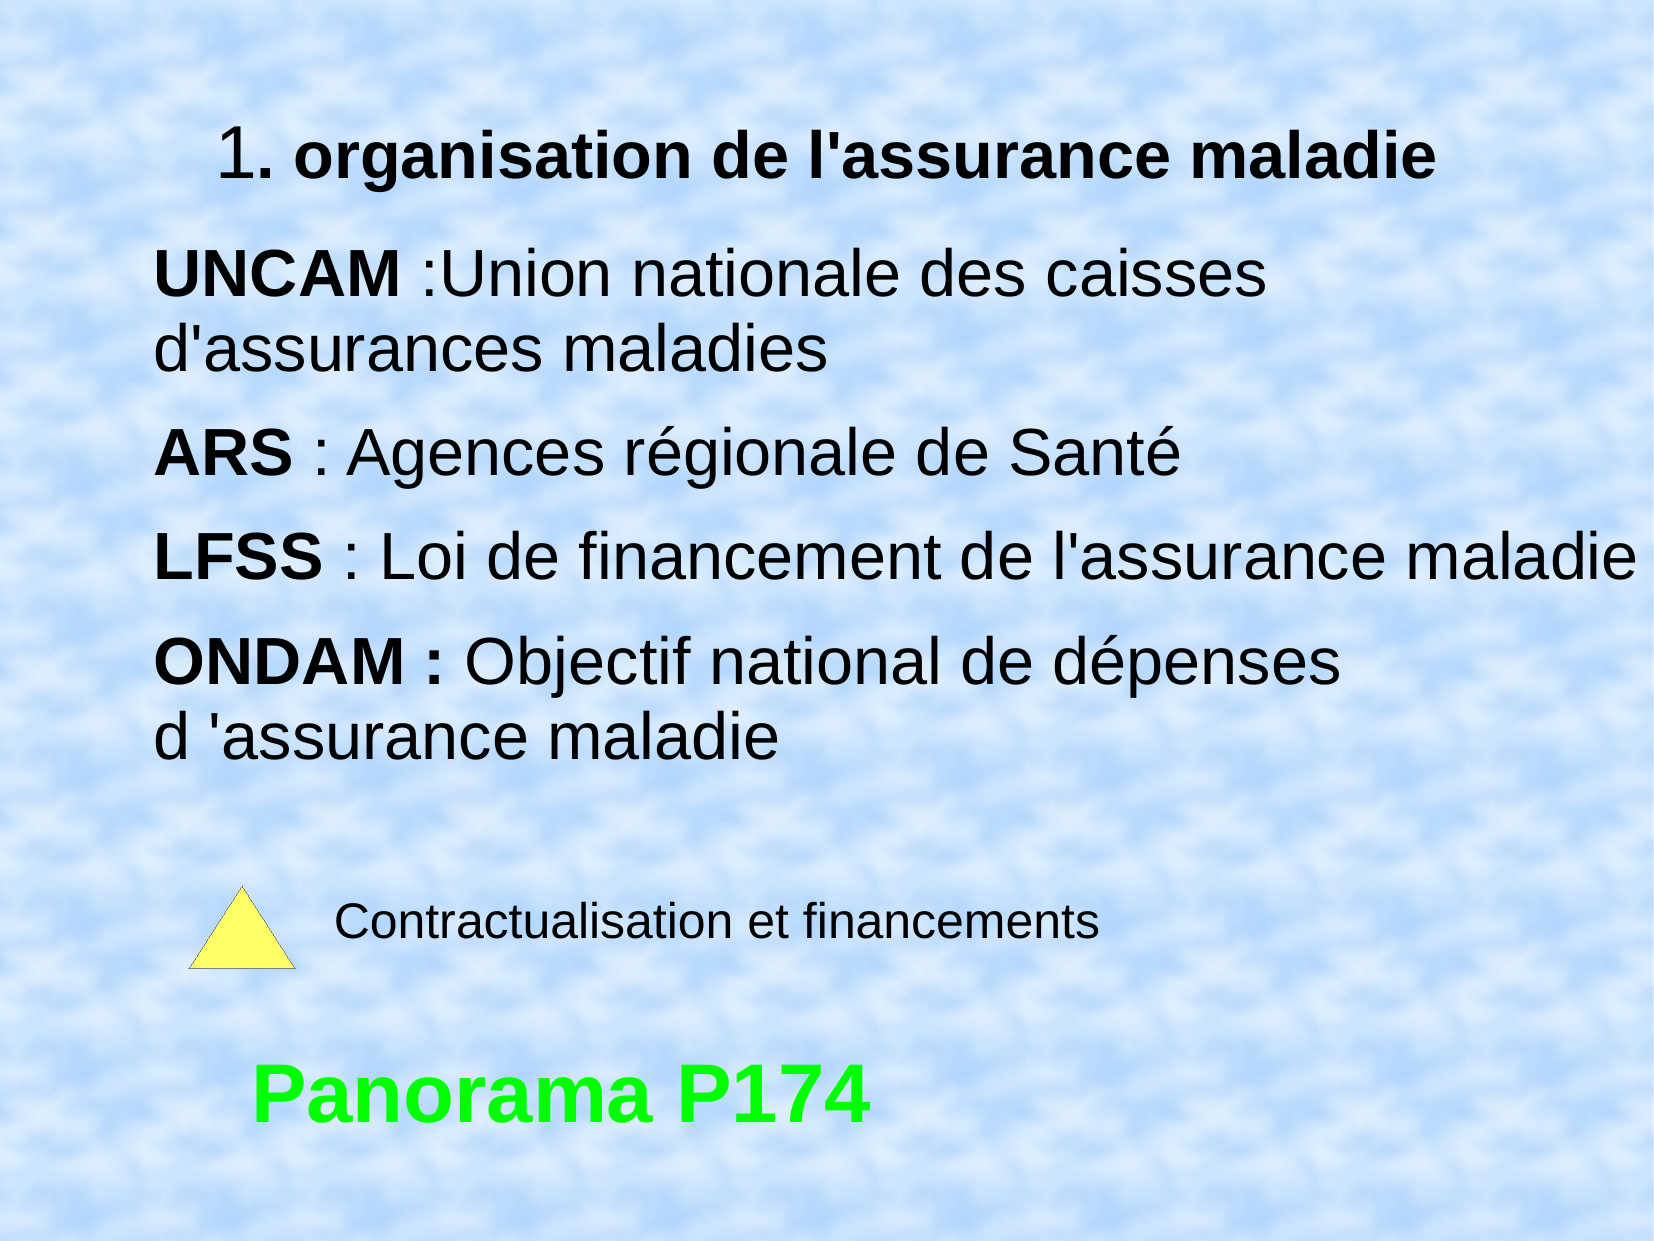

# 1. organisation de l'assurance maladie
UNCAM :Union nationale des caisses d'assurances maladies
ARS : Agences régionale de Santé
LFSS : Loi de financement de l'assurance maladie
ONDAM : Objectif national de dépenses d 'assurance maladie
Contractualisation et financements
Panorama P174